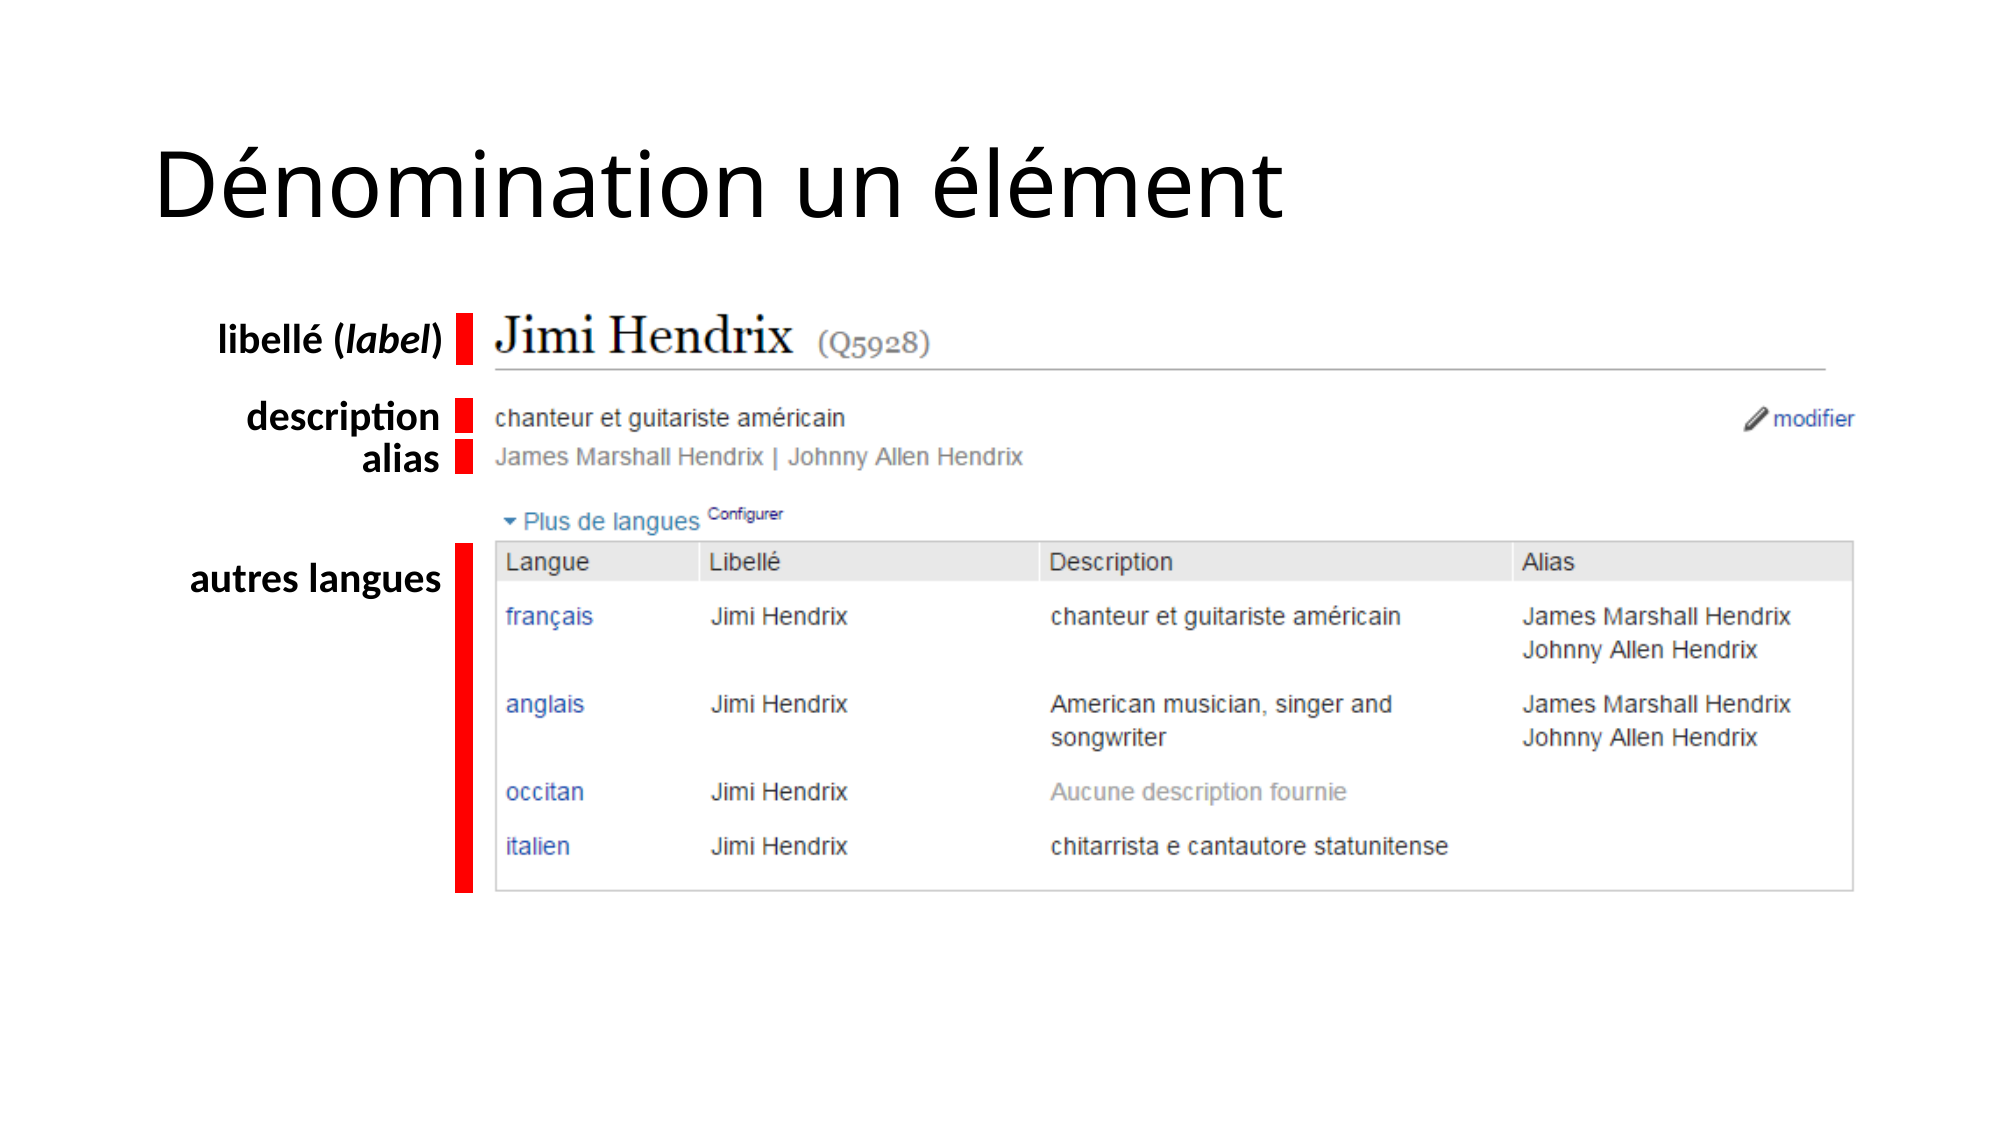

# Dénomination un élément
libellé (label)
description
alias
autres langues